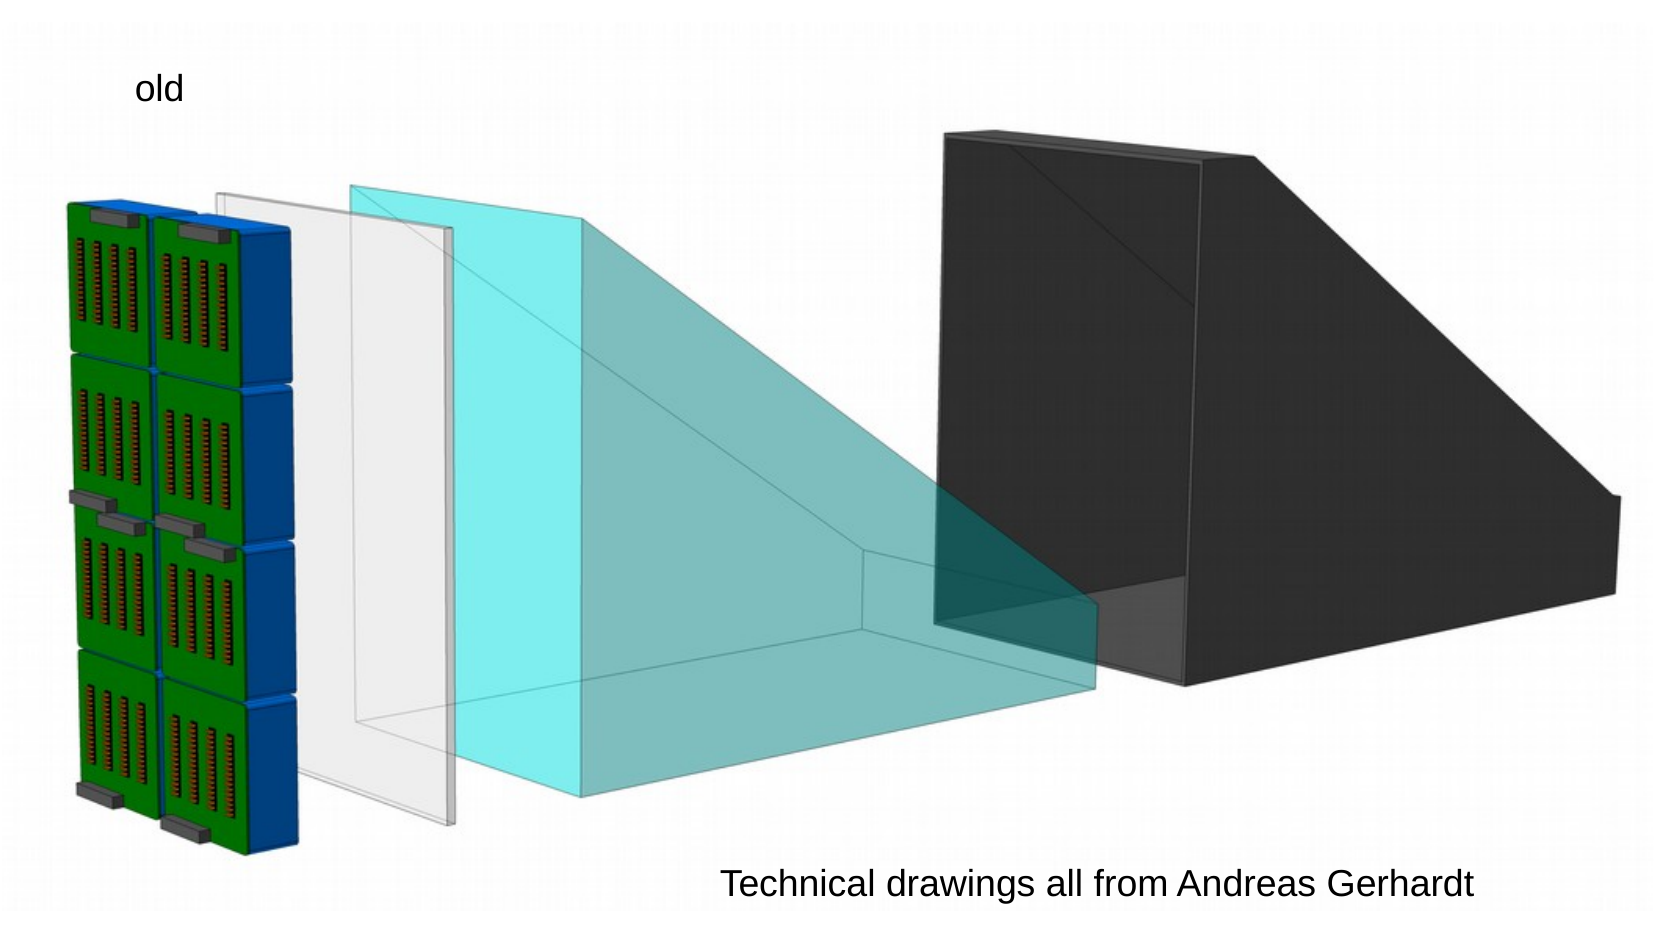

old
Technical drawings all from Andreas Gerhardt
3